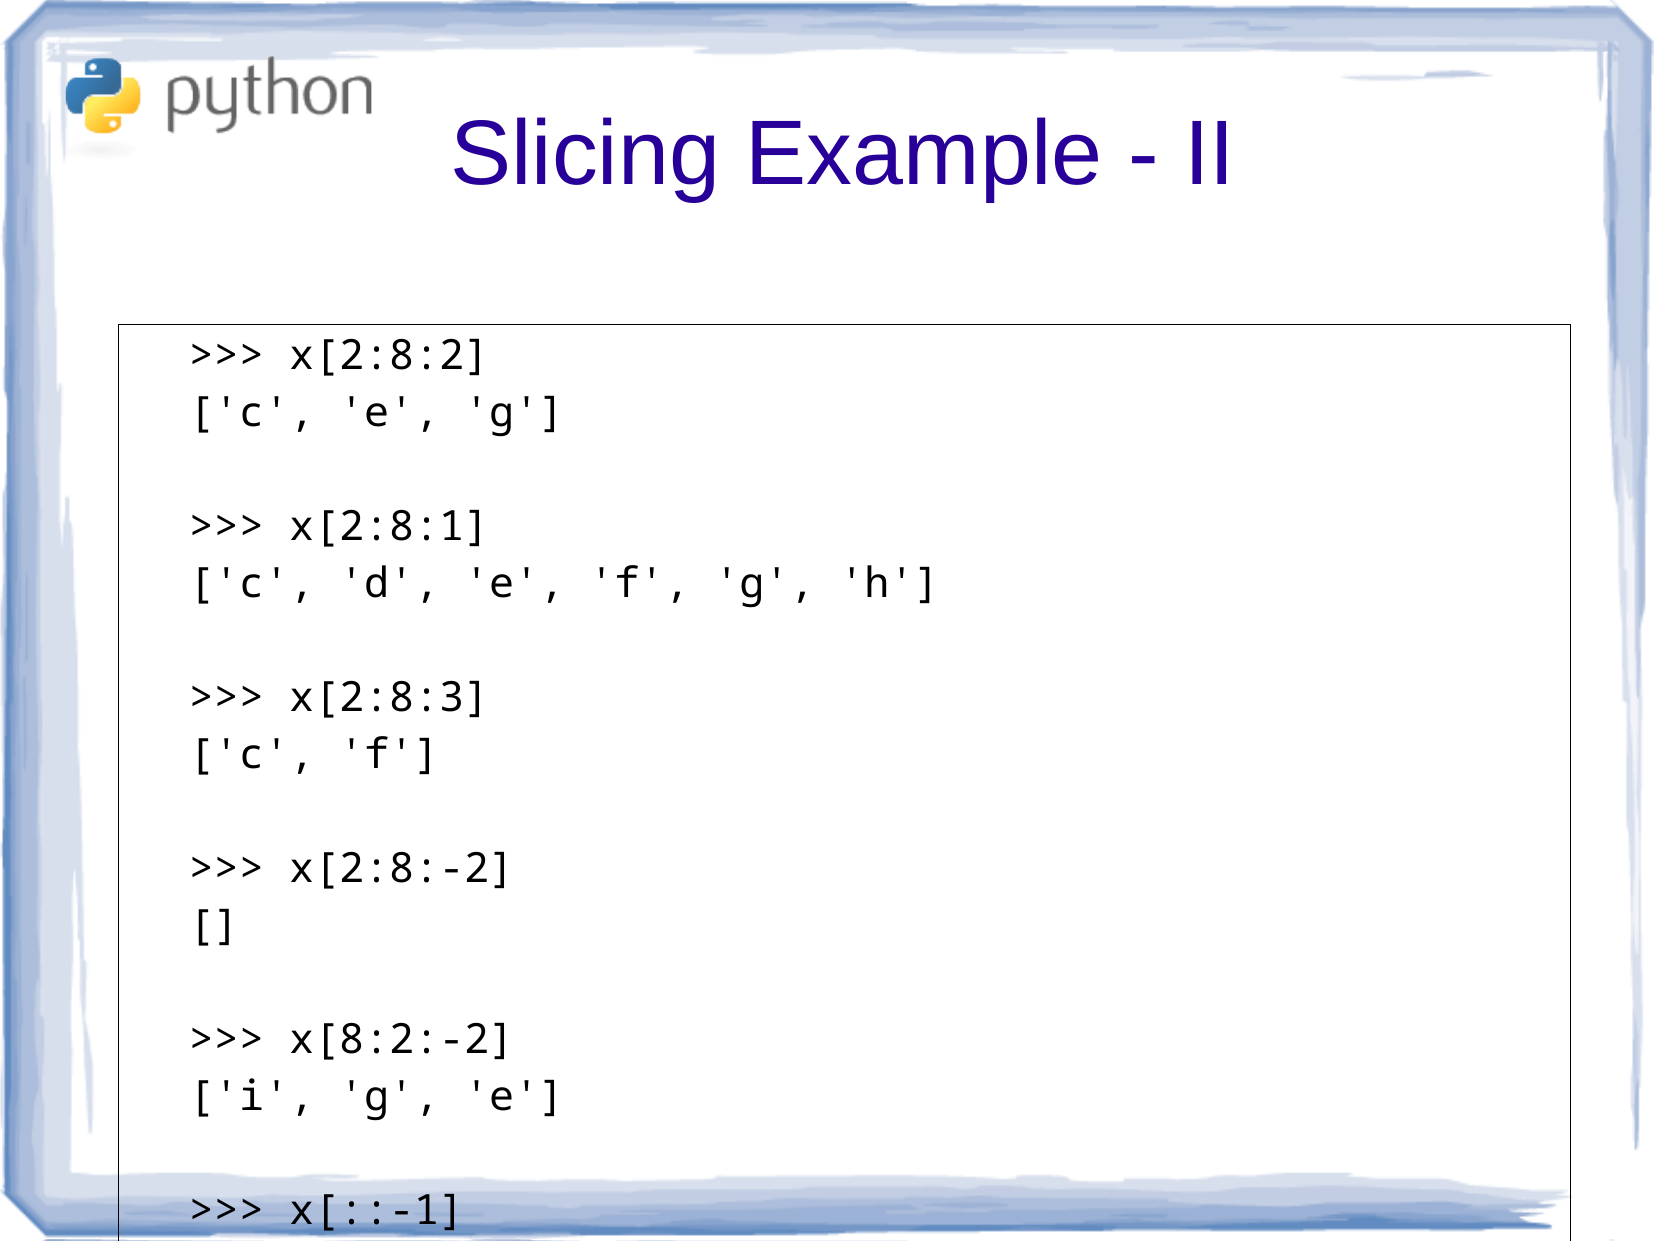

# Slicing Example - II
>>> x[2:8:2]
['c', 'e', 'g']
>>> x[2:8:1]
['c', 'd', 'e', 'f', 'g', 'h']
>>> x[2:8:3]
['c', 'f']
>>> x[2:8:-2]
[]
>>> x[8:2:-2]
['i', 'g', 'e']
>>> x[::-1]
['j', 'i', 'h', 'g', 'f', 'e', 'd', 'c', 'b', 'a']